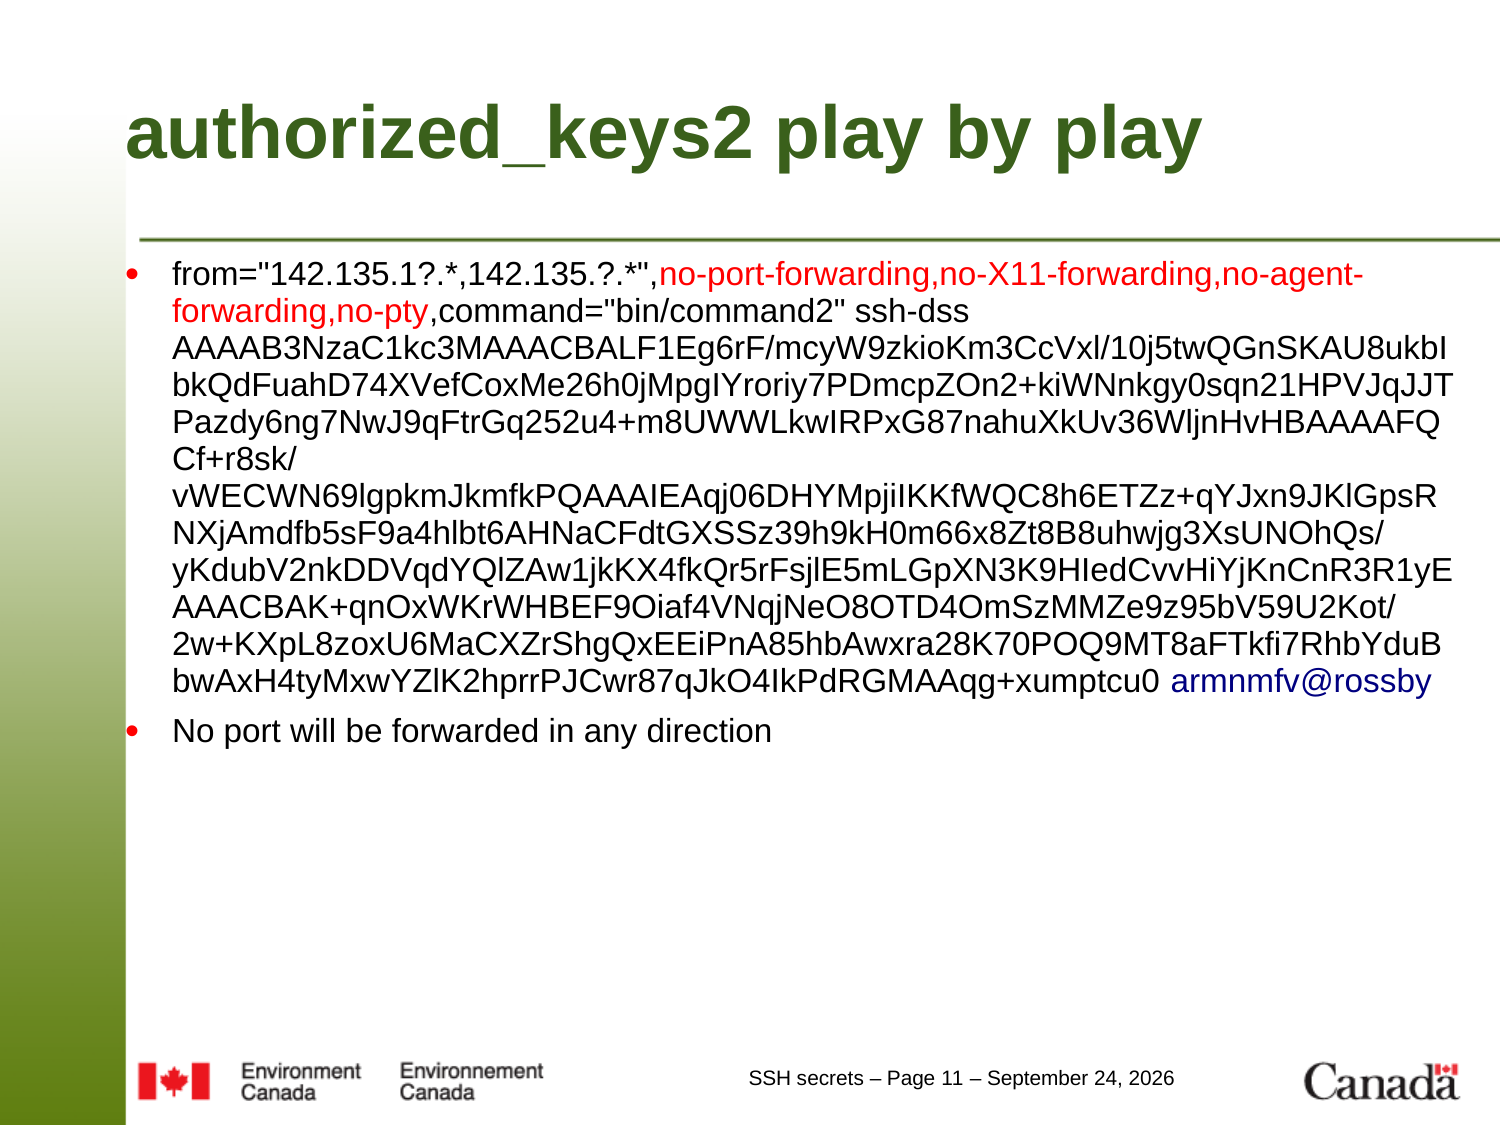

# authorized_keys2 play by play
from="142.135.1?.*,142.135.?.*",no-port-forwarding,no-X11-forwarding,no-agent-forwarding,no-pty,command="bin/command2" ssh-dss AAAAB3NzaC1kc3MAAACBALF1Eg6rF/mcyW9zkioKm3CcVxl/10j5twQGnSKAU8ukbIbkQdFuahD74XVefCoxMe26h0jMpgIYroriy7PDmcpZOn2+kiWNnkgy0sqn21HPVJqJJTPazdy6ng7NwJ9qFtrGq252u4+m8UWWLkwIRPxG87nahuXkUv36WljnHvHBAAAAFQCf+r8sk/vWECWN69lgpkmJkmfkPQAAAIEAqj06DHYMpjiIKKfWQC8h6ETZz+qYJxn9JKlGpsRNXjAmdfb5sF9a4hlbt6AHNaCFdtGXSSz39h9kH0m66x8Zt8B8uhwjg3XsUNOhQs/yKdubV2nkDDVqdYQlZAw1jkKX4fkQr5rFsjlE5mLGpXN3K9HIedCvvHiYjKnCnR3R1yEAAACBAK+qnOxWKrWHBEF9Oiaf4VNqjNeO8OTD4OmSzMMZe9z95bV59U2Kot/2w+KXpL8zoxU6MaCXZrShgQxEEiPnA85hbAwxra28K70POQ9MT8aFTkfi7RhbYduBbwAxH4tyMxwYZlK2hprrPJCwr87qJkO4IkPdRGMAAqg+xumptcu0 armnmfv@rossby
No port will be forwarded in any direction